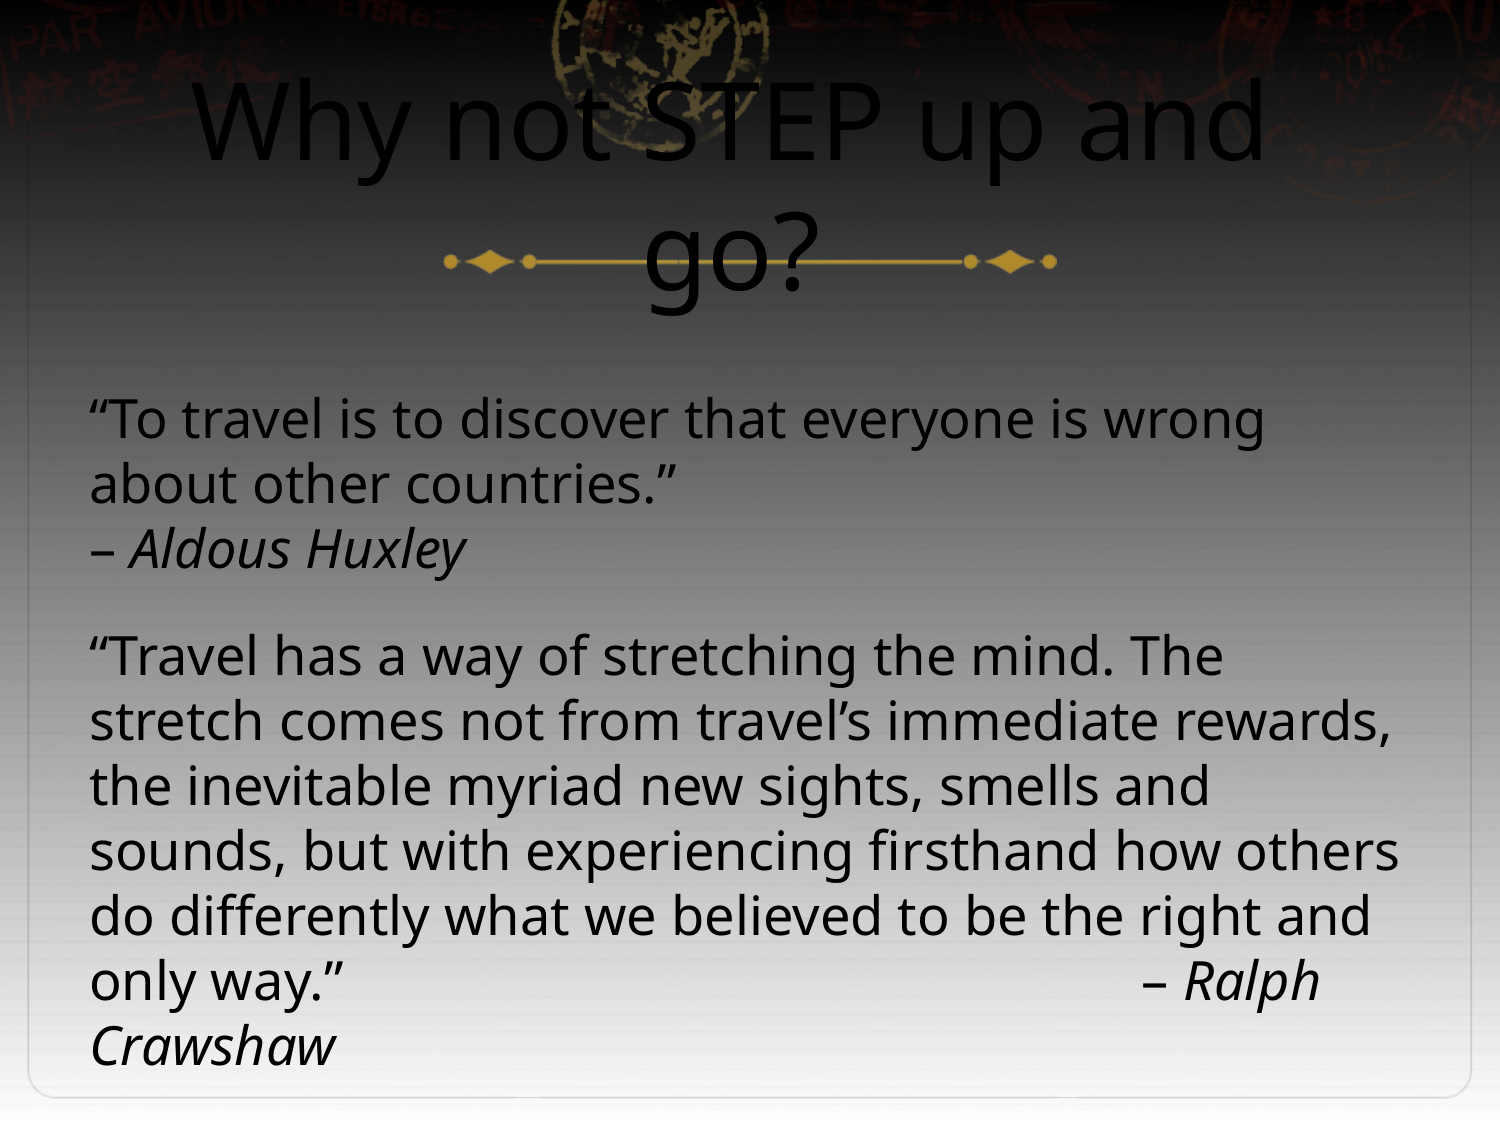

# Why not STEP up and go?
“To travel is to discover that everyone is wrong about other countries.” – Aldous Huxley
“Travel has a way of stretching the mind. The stretch comes not from travel’s immediate rewards, the inevitable myriad new sights, smells and sounds, but with experiencing firsthand how others do differently what we believed to be the right and only way.” – Ralph Crawshaw